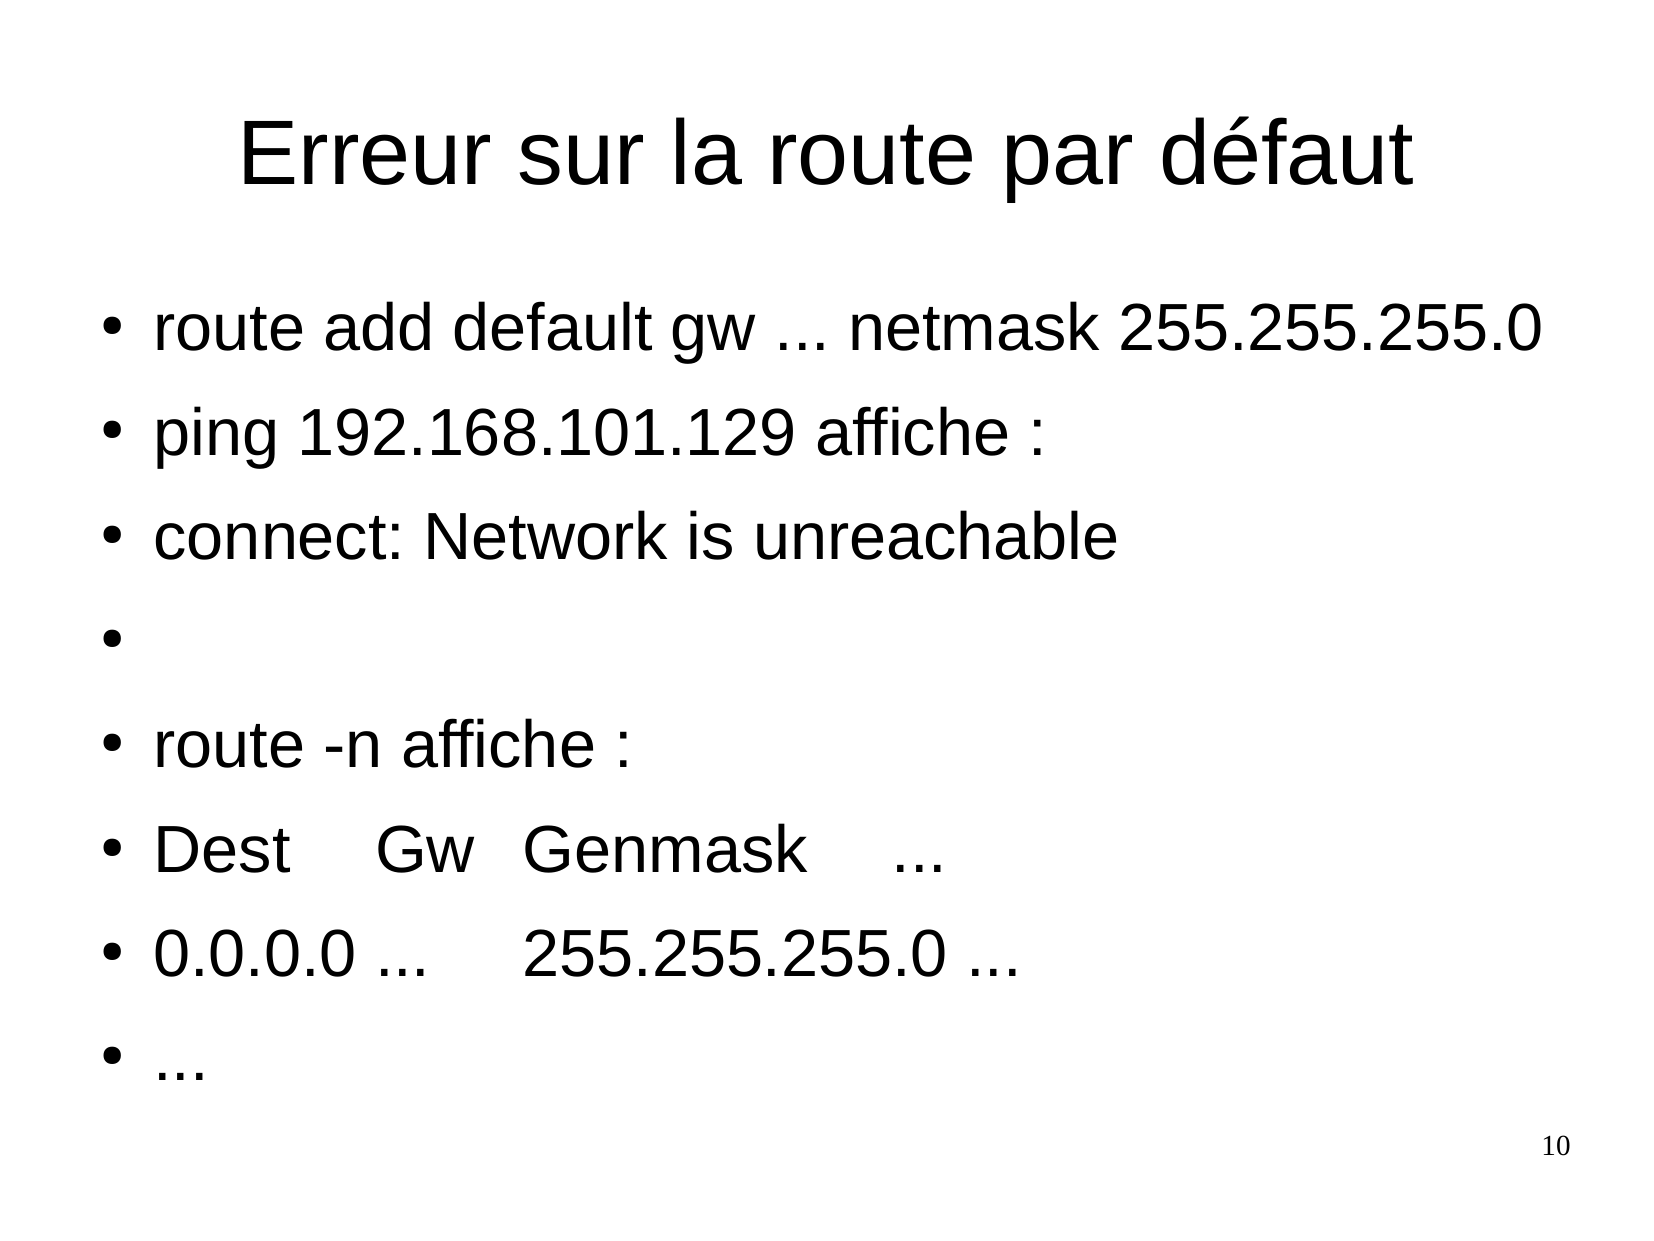

# Erreur sur la route par défaut
route add default gw ... netmask 255.255.255.0
ping 192.168.101.129 affiche :
connect: Network is unreachable
route -n affiche :
Dest		Gw	Genmask		...
0.0.0.0	...		255.255.255.0 ...
...
10